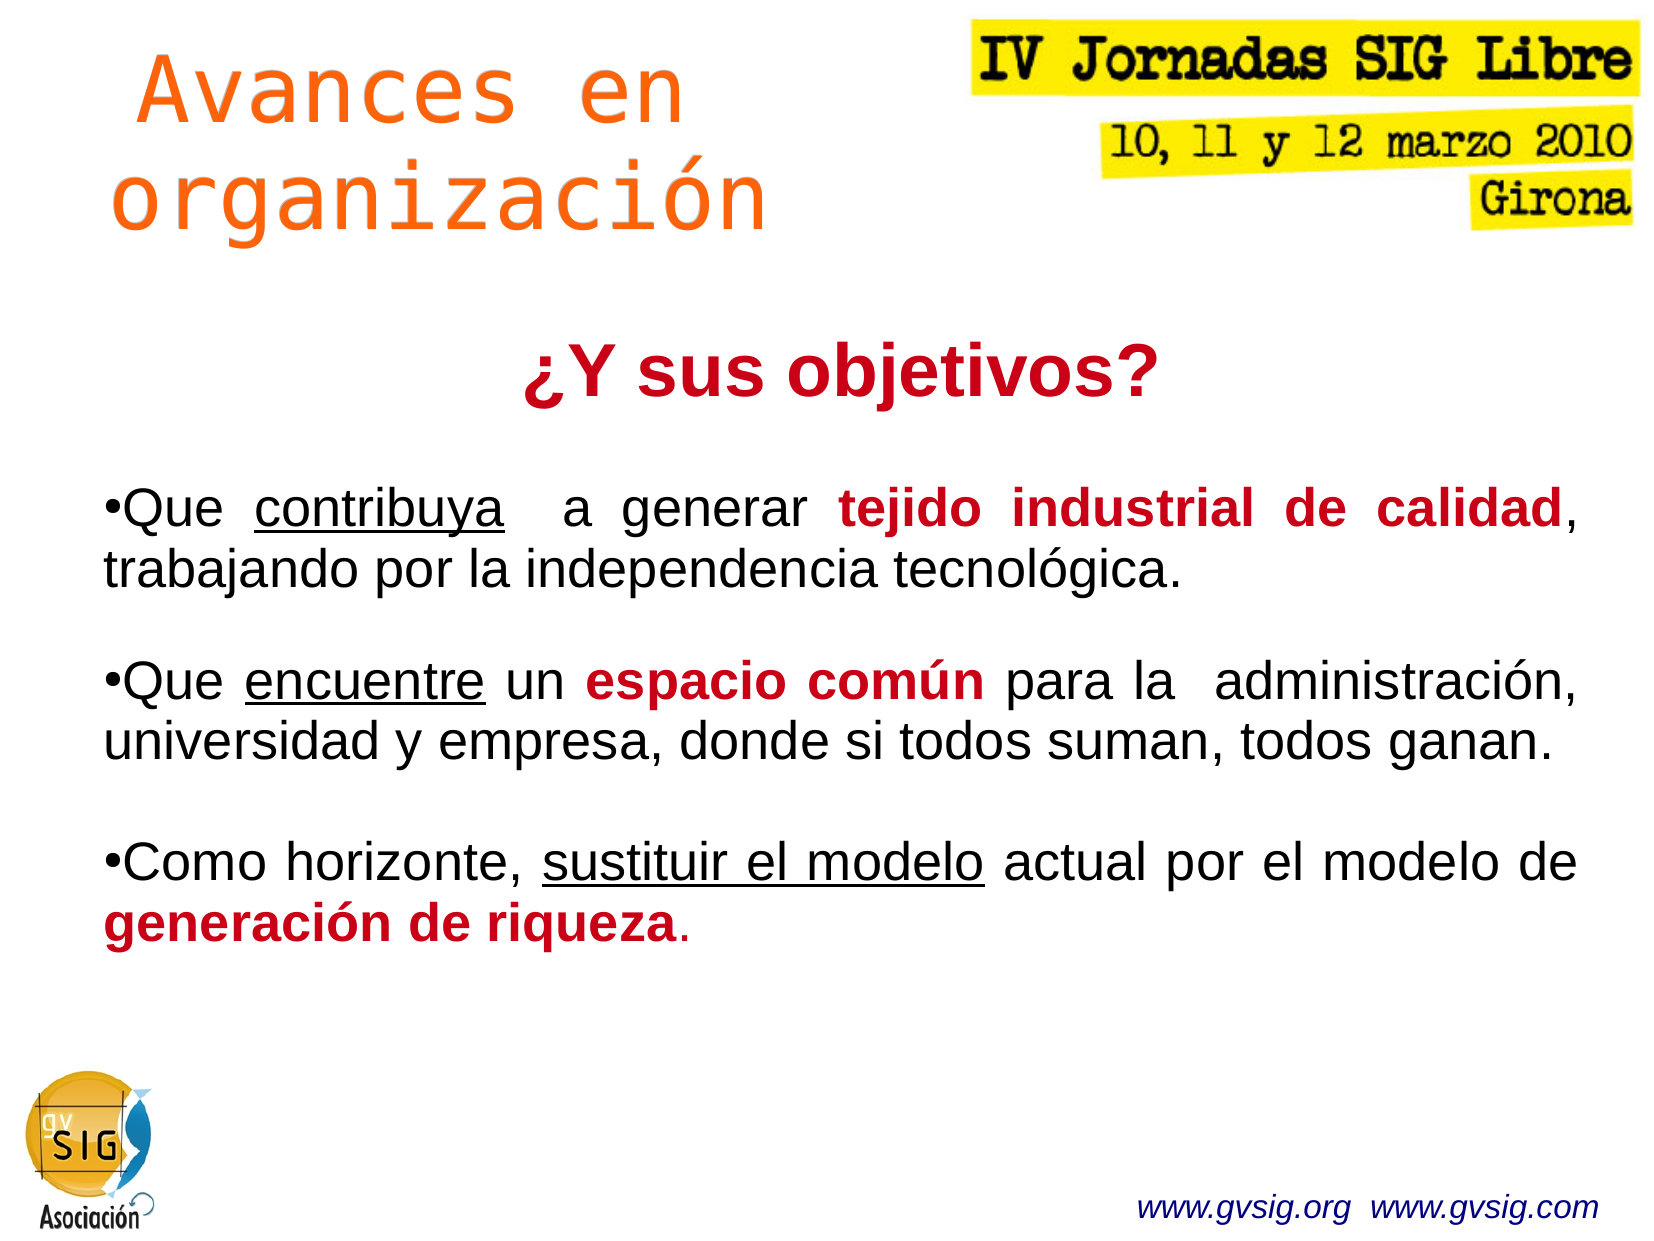

Avances en
organización
¿Y sus objetivos?
Que contribuya a generar tejido industrial de calidad, trabajando por la independencia tecnológica.
Que encuentre un espacio común para la administración, universidad y empresa, donde si todos suman, todos ganan.
Como horizonte, sustituir el modelo actual por el modelo de generación de riqueza.